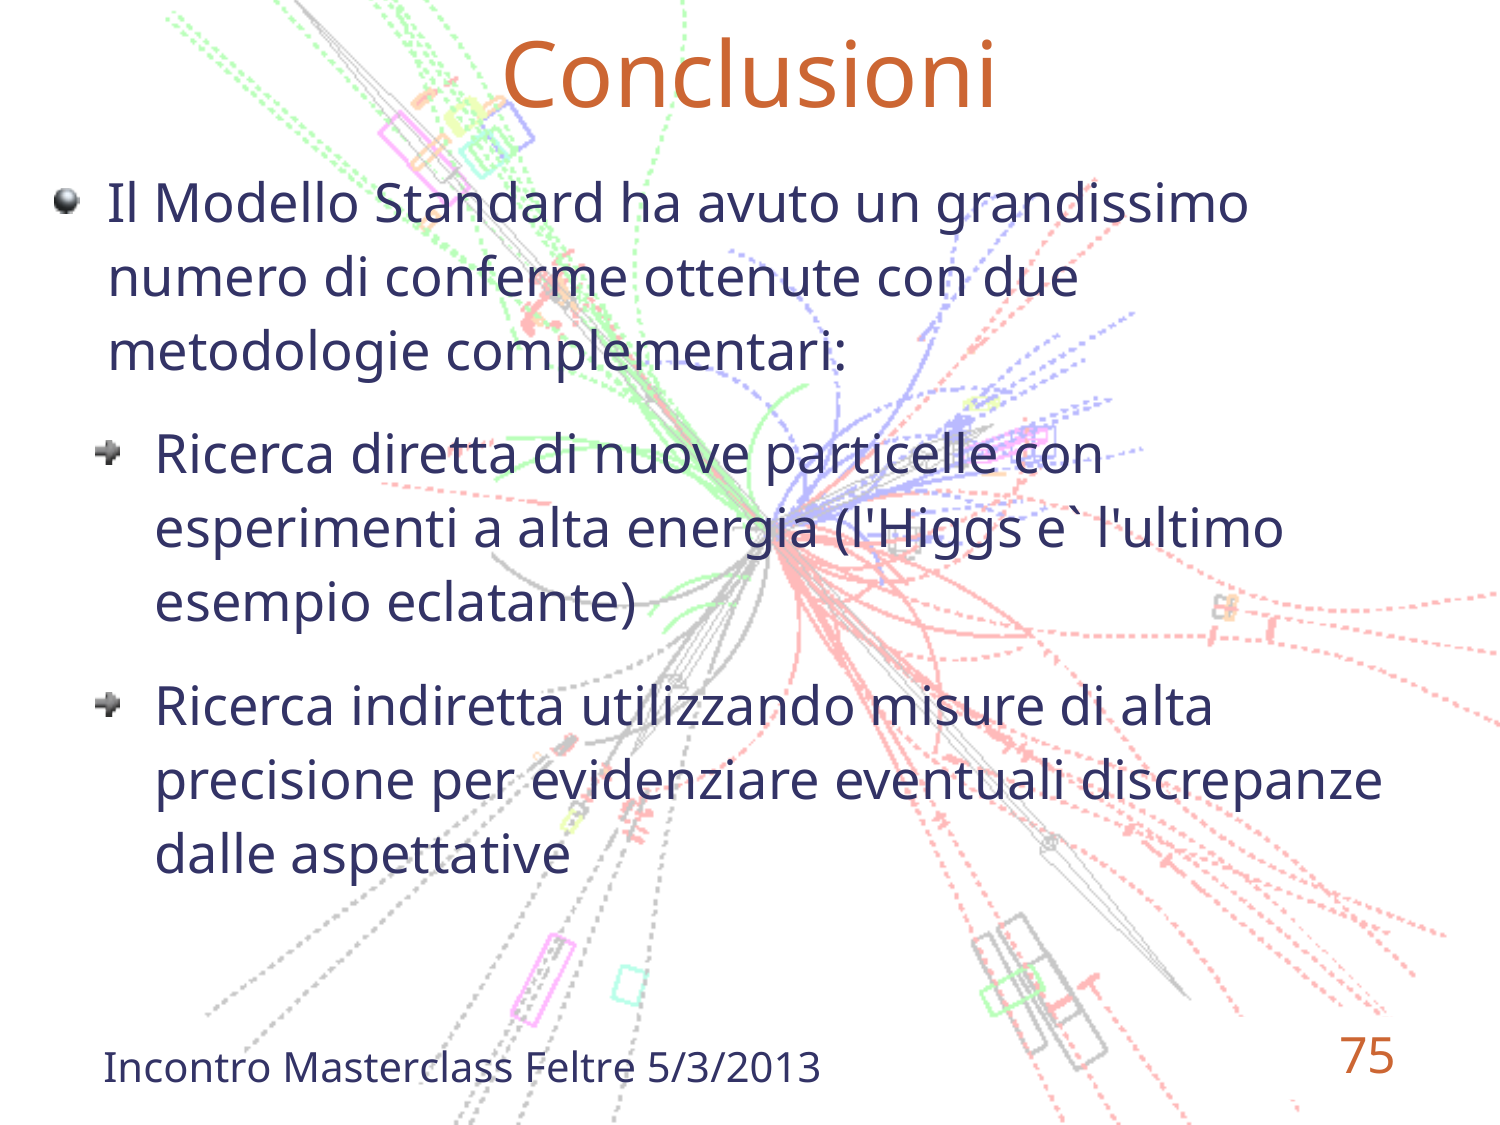

Conclusioni
# Il Modello Standard ha avuto un grandissimo numero di conferme ottenute con due metodologie complementari:
Ricerca diretta di nuove particelle con esperimenti a alta energia (l'Higgs e` l'ultimo esempio eclatante)
Ricerca indiretta utilizzando misure di alta precisione per evidenziare eventuali discrepanze dalle aspettative
75